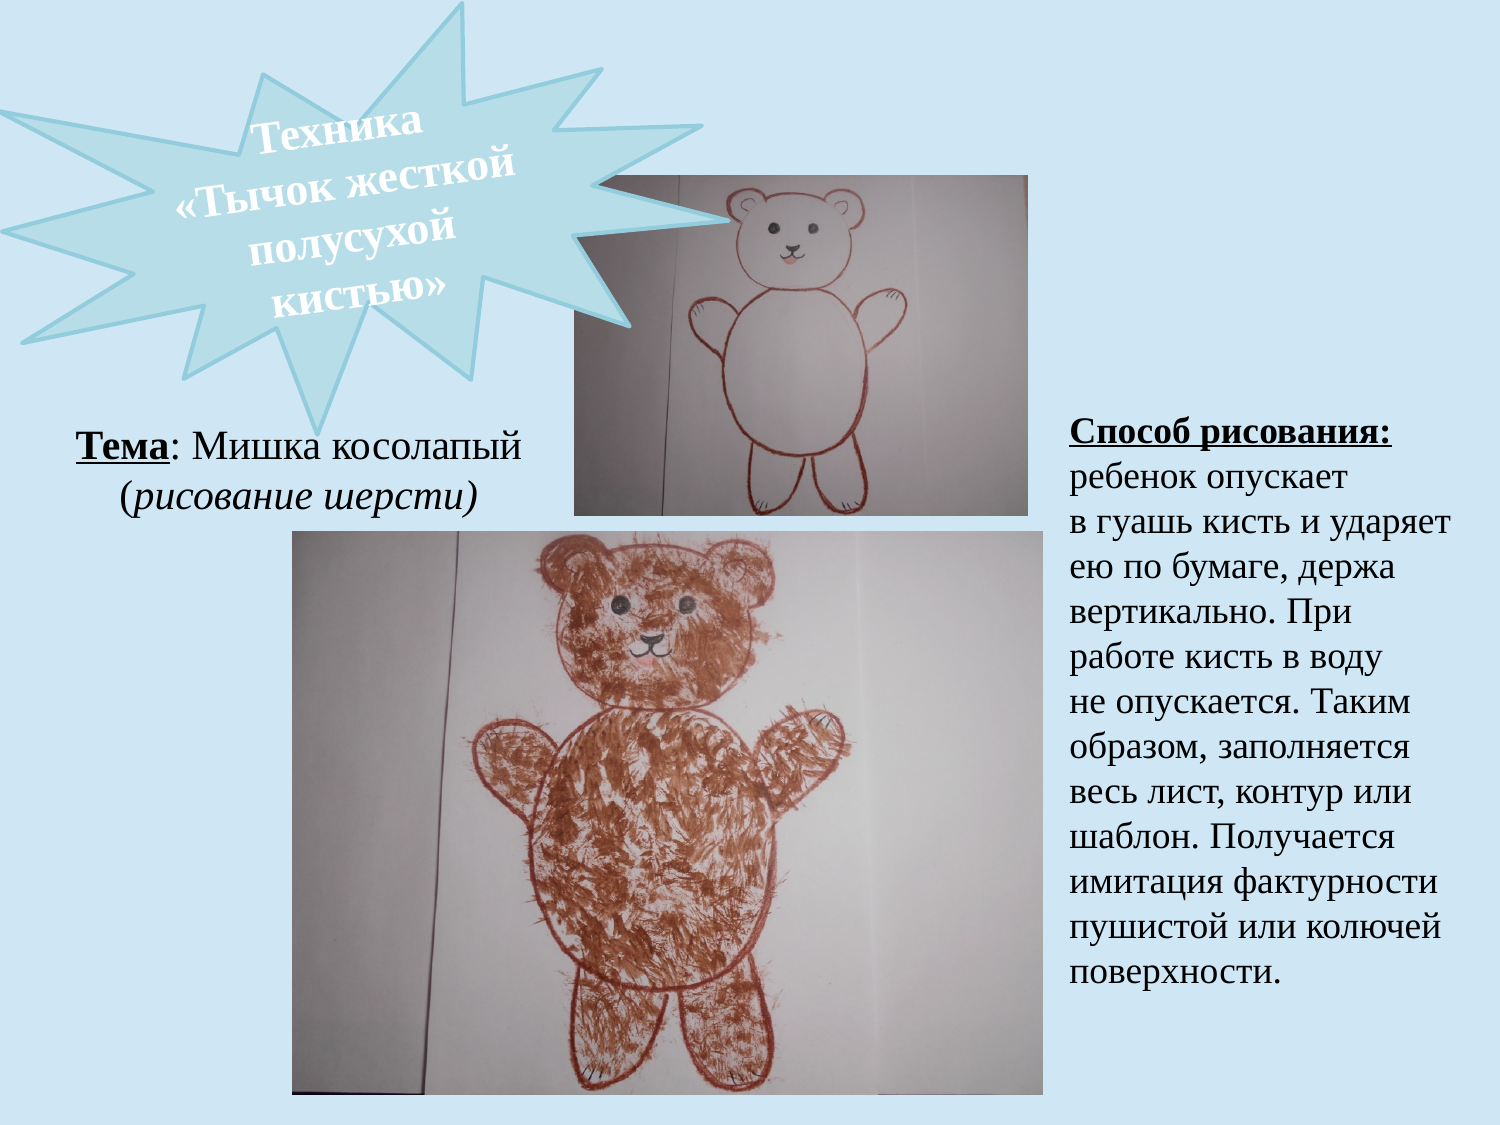

Техника
«Тычок жесткой полусухой кистью»
Способ рисования:
ребенок опускает в гуашь кисть и ударяет ею по бумаге, держа вертикально. При работе кисть в воду не опускается. Таким образом, заполняется весь лист, контур или шаблон. Получается имитация фактурности пушистой или колючей поверхности.
# Тема: Мишка косолапый (рисование шерсти)